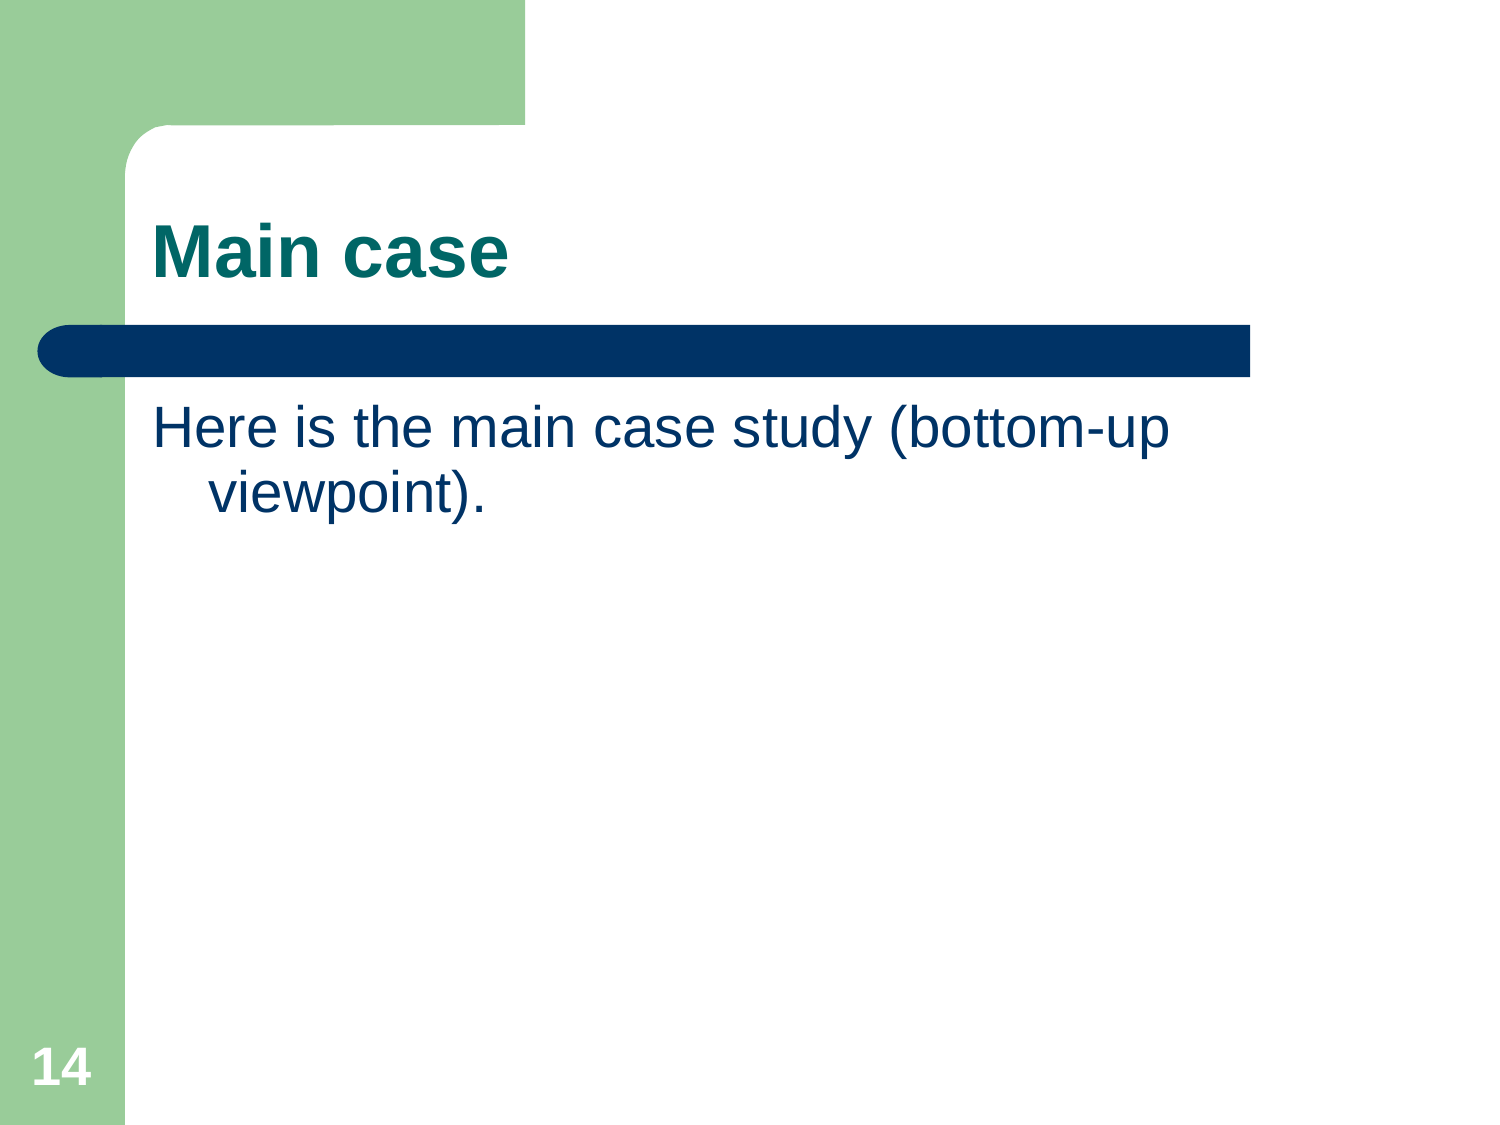

# Main case
Here is the main case study (bottom-up viewpoint).
14